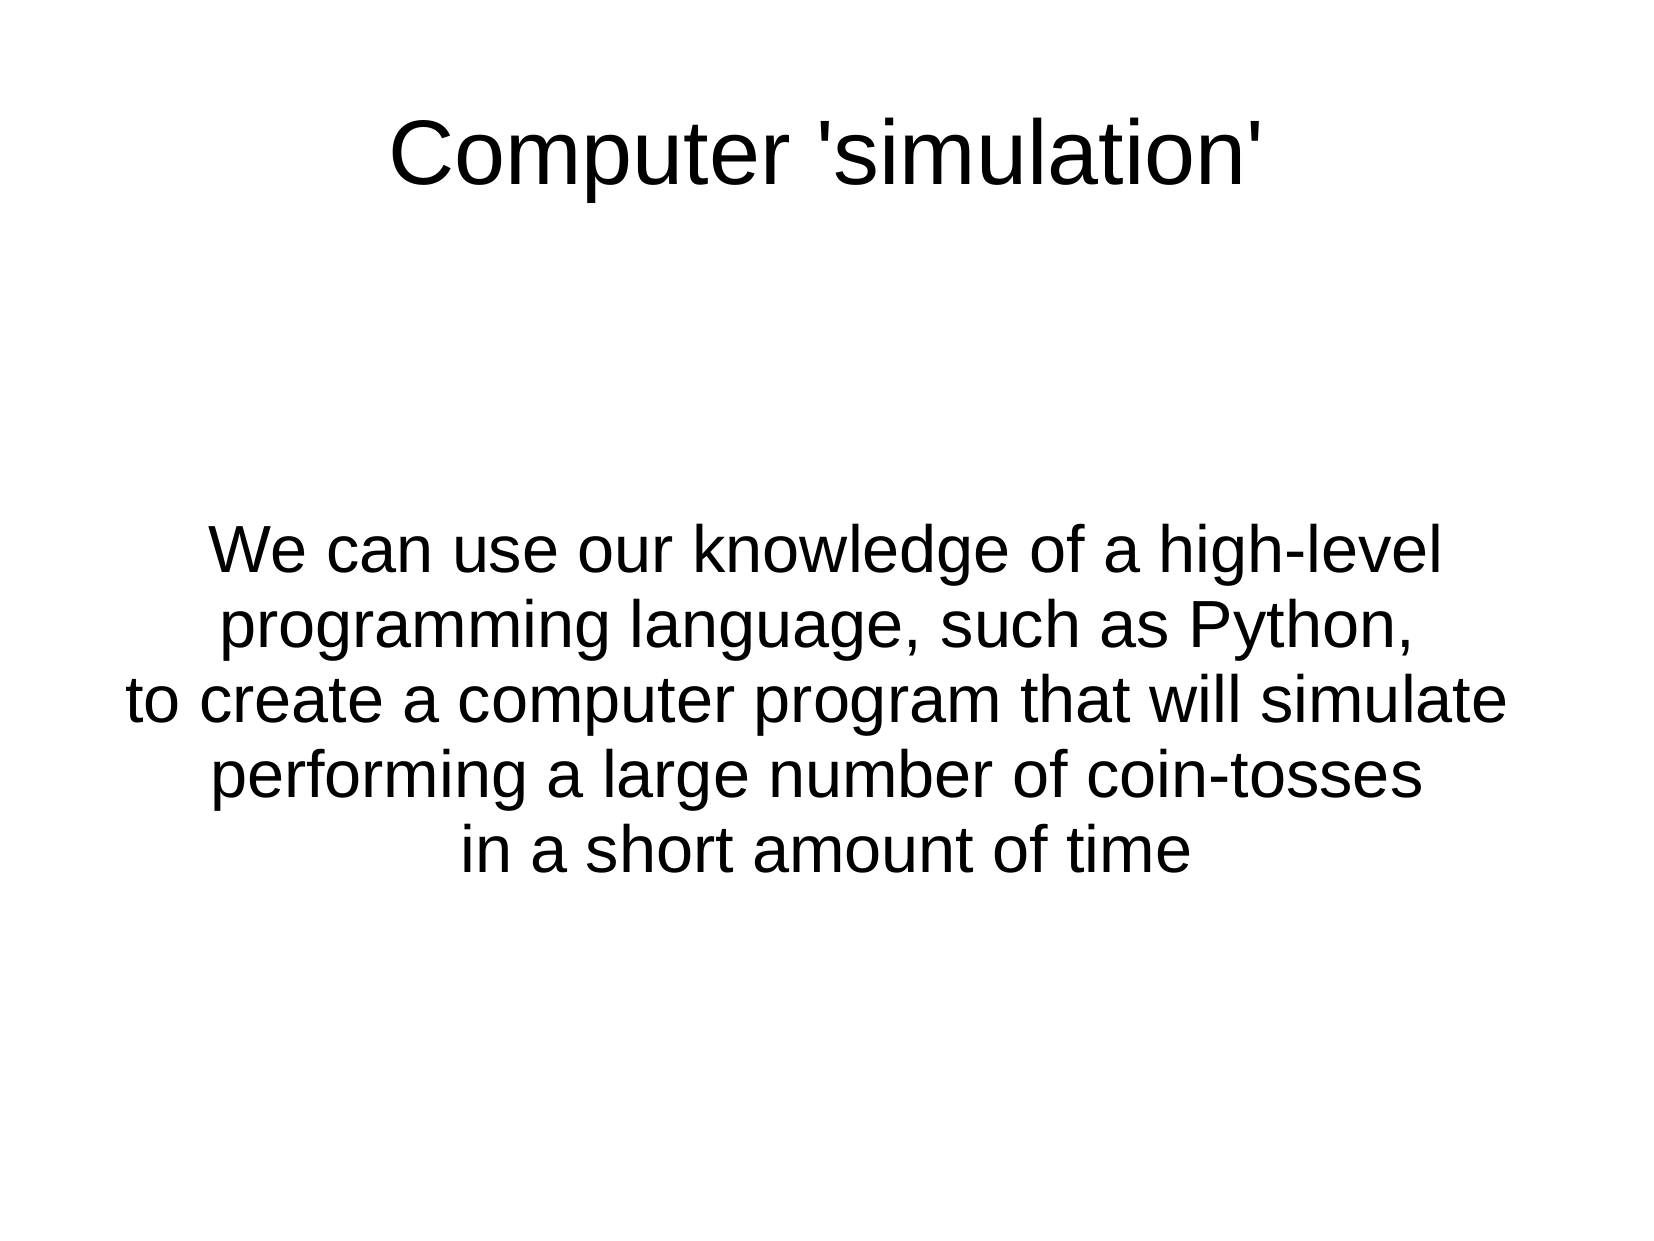

# Computer 'simulation'
We can use our knowledge of a high-level programming language, such as Python,
to create a computer program that will simulate
performing a large number of coin-tosses
in a short amount of time